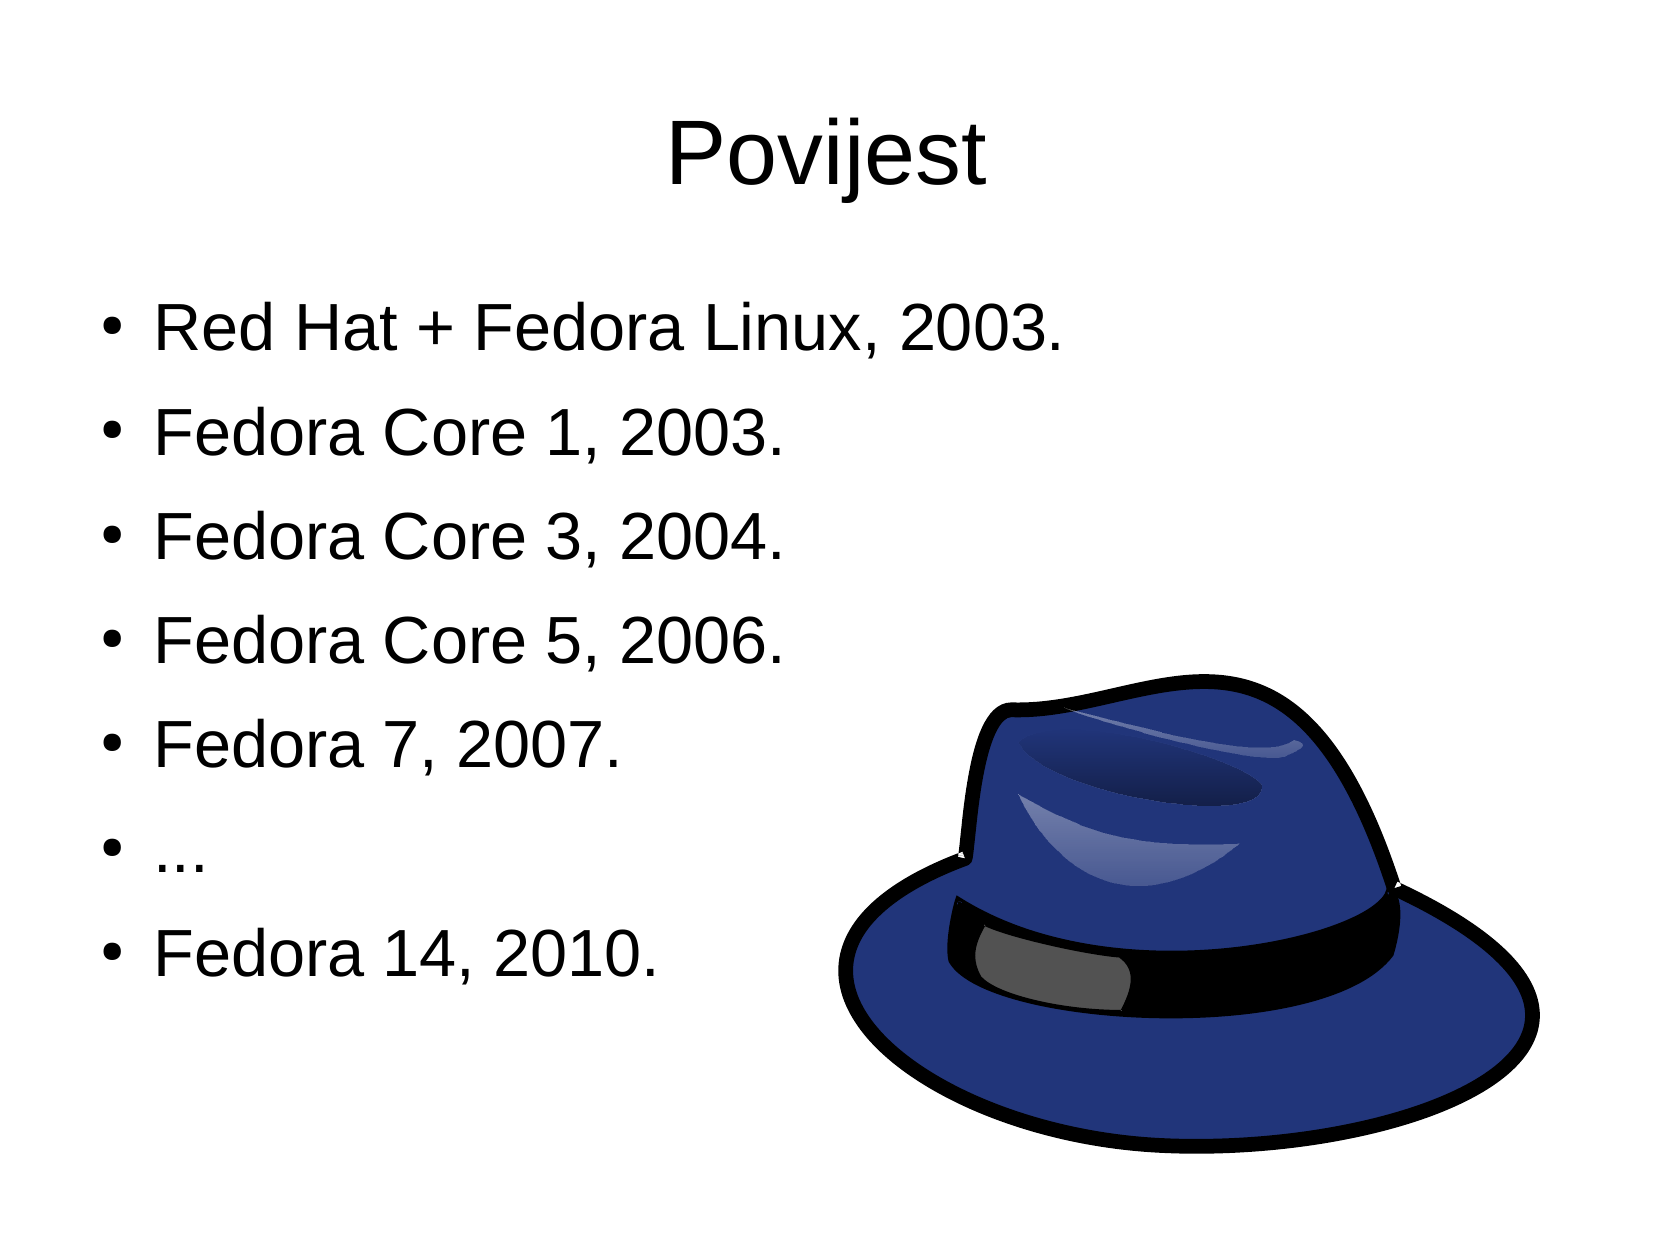

# Povijest
Red Hat + Fedora Linux, 2003.
Fedora Core 1, 2003.
Fedora Core 3, 2004.
Fedora Core 5, 2006.
Fedora 7, 2007.
...
Fedora 14, 2010.